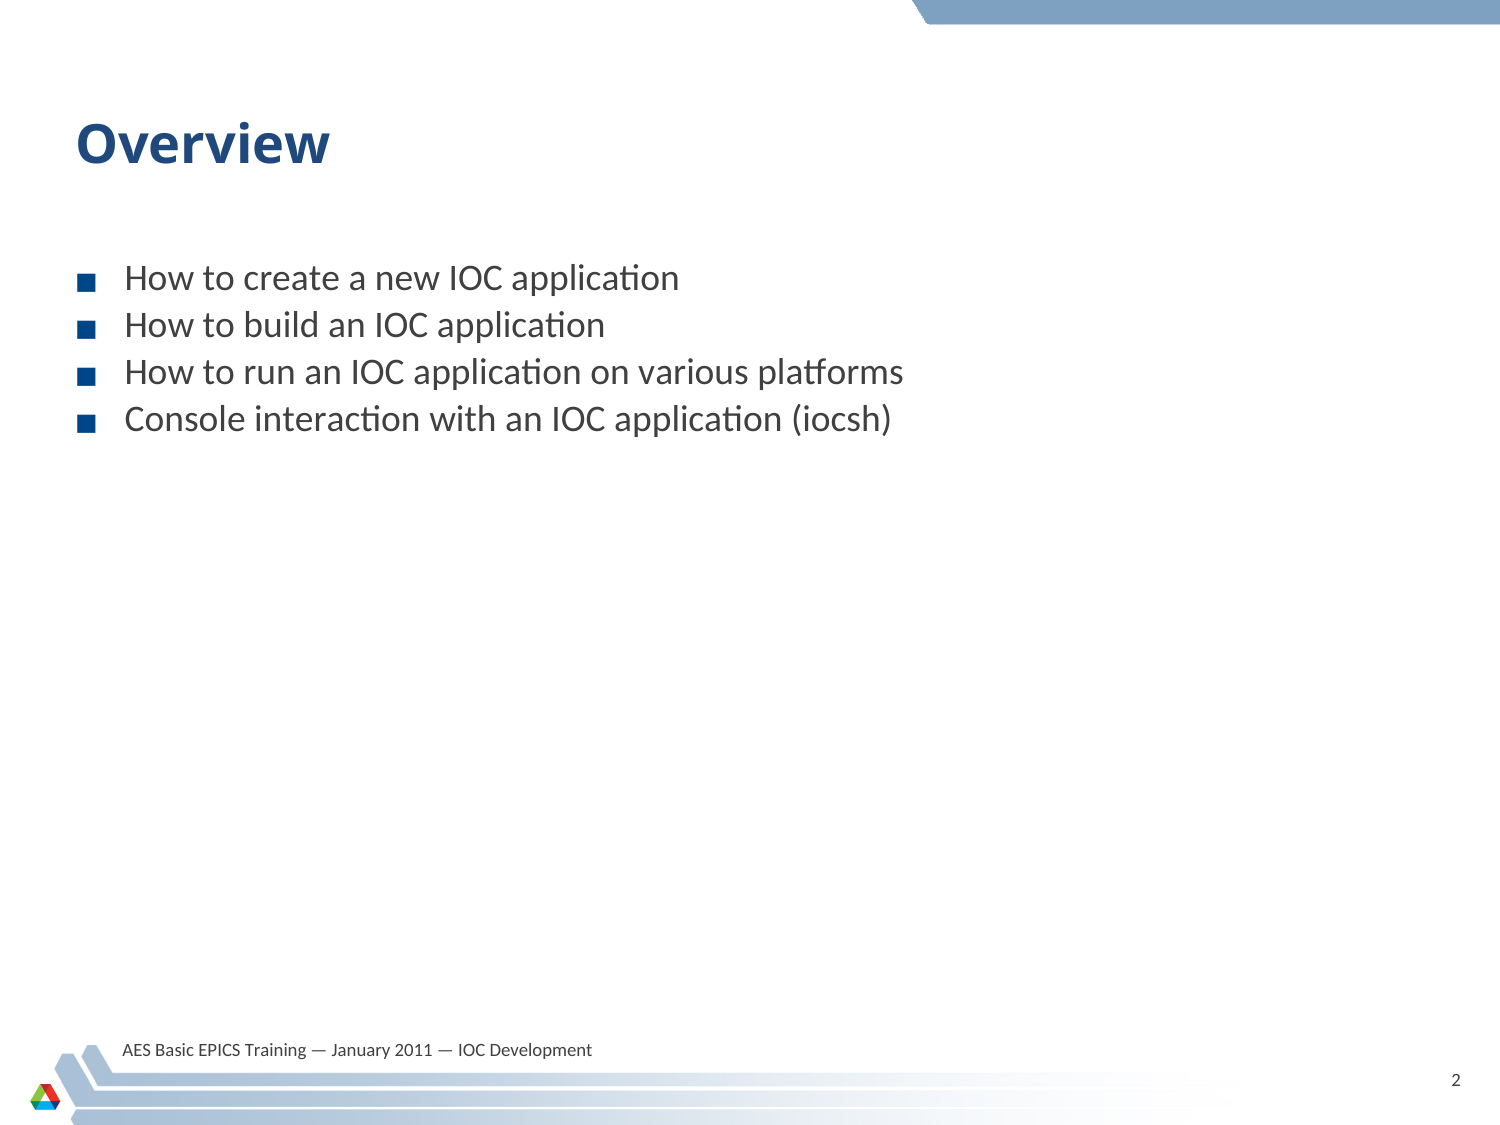

# Overview
How to create a new IOC application
How to build an IOC application
How to run an IOC application on various platforms
Console interaction with an IOC application (iocsh)
AES Basic EPICS Training — January 2011 — IOC Development
2